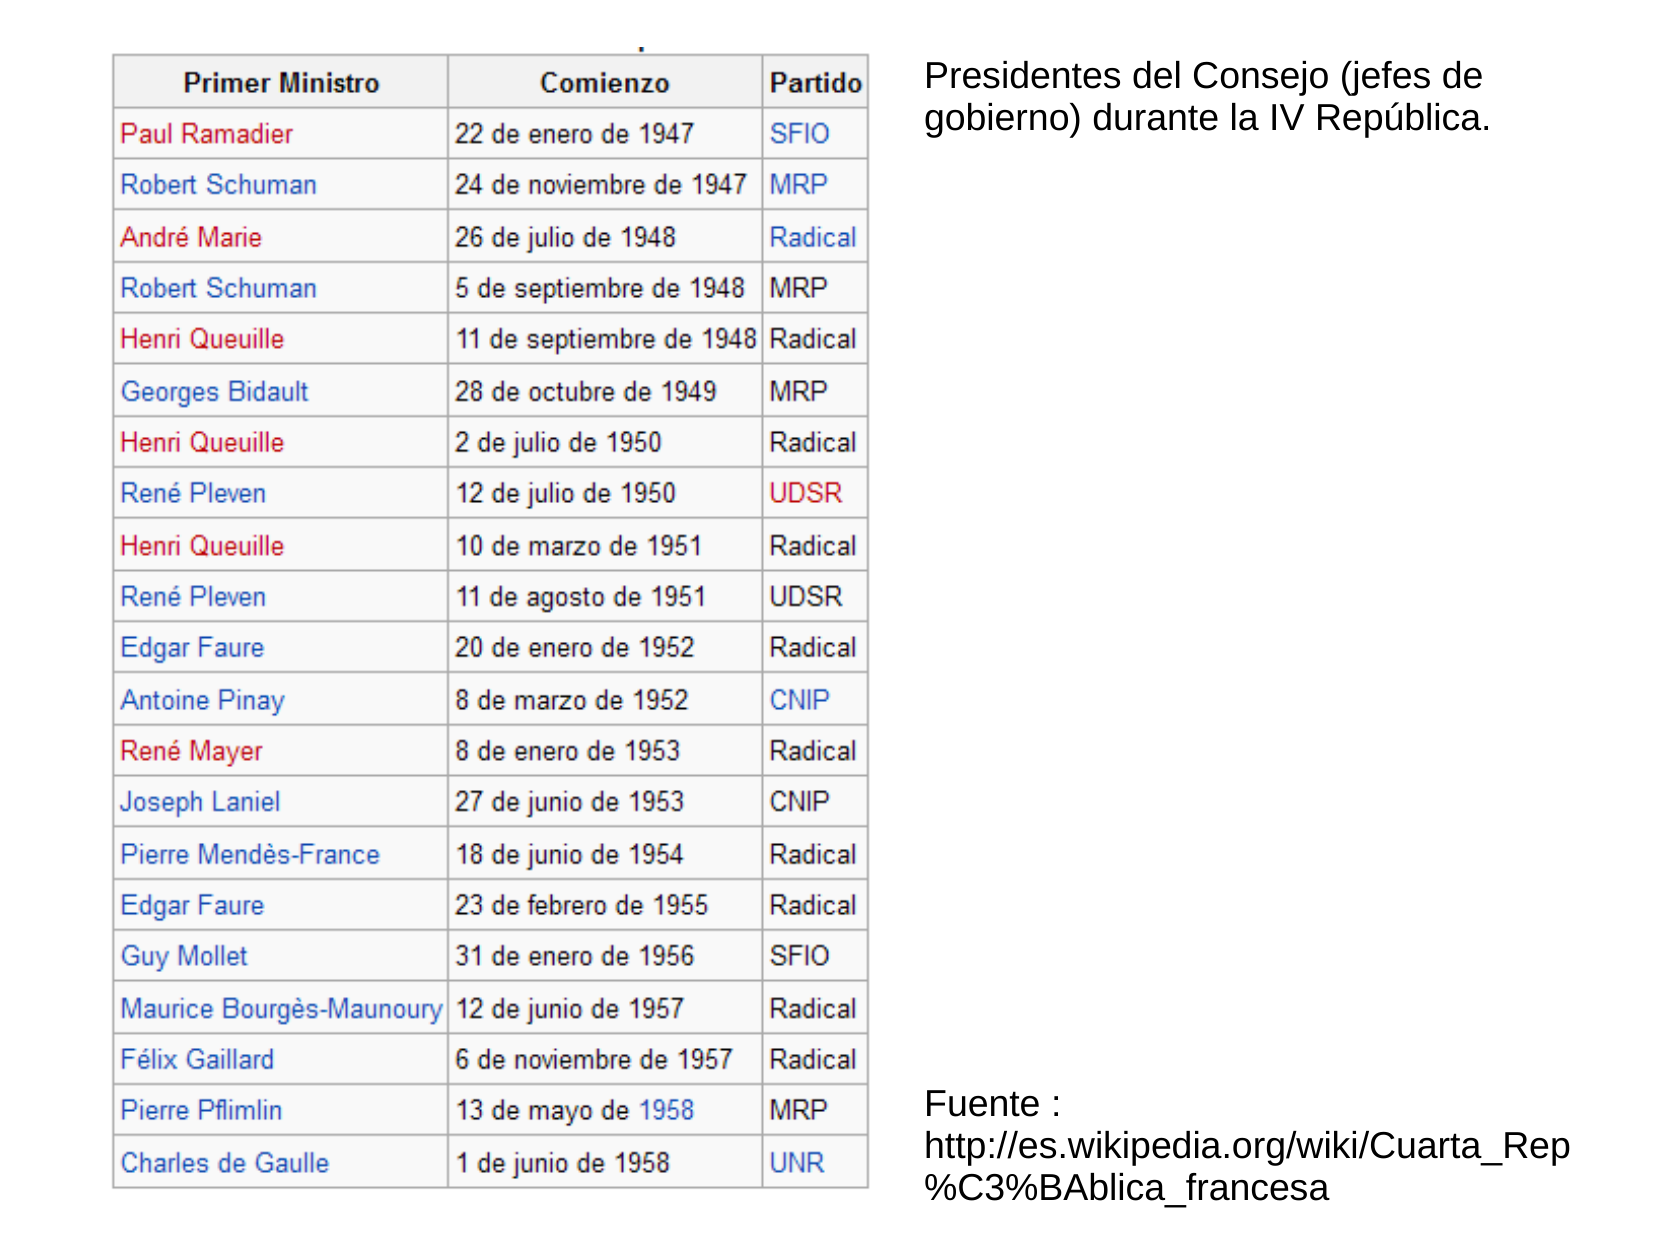

Presidentes del Consejo (jefes de gobierno) durante la IV República.
Fuente : http://es.wikipedia.org/wiki/Cuarta_Rep%C3%BAblica_francesa